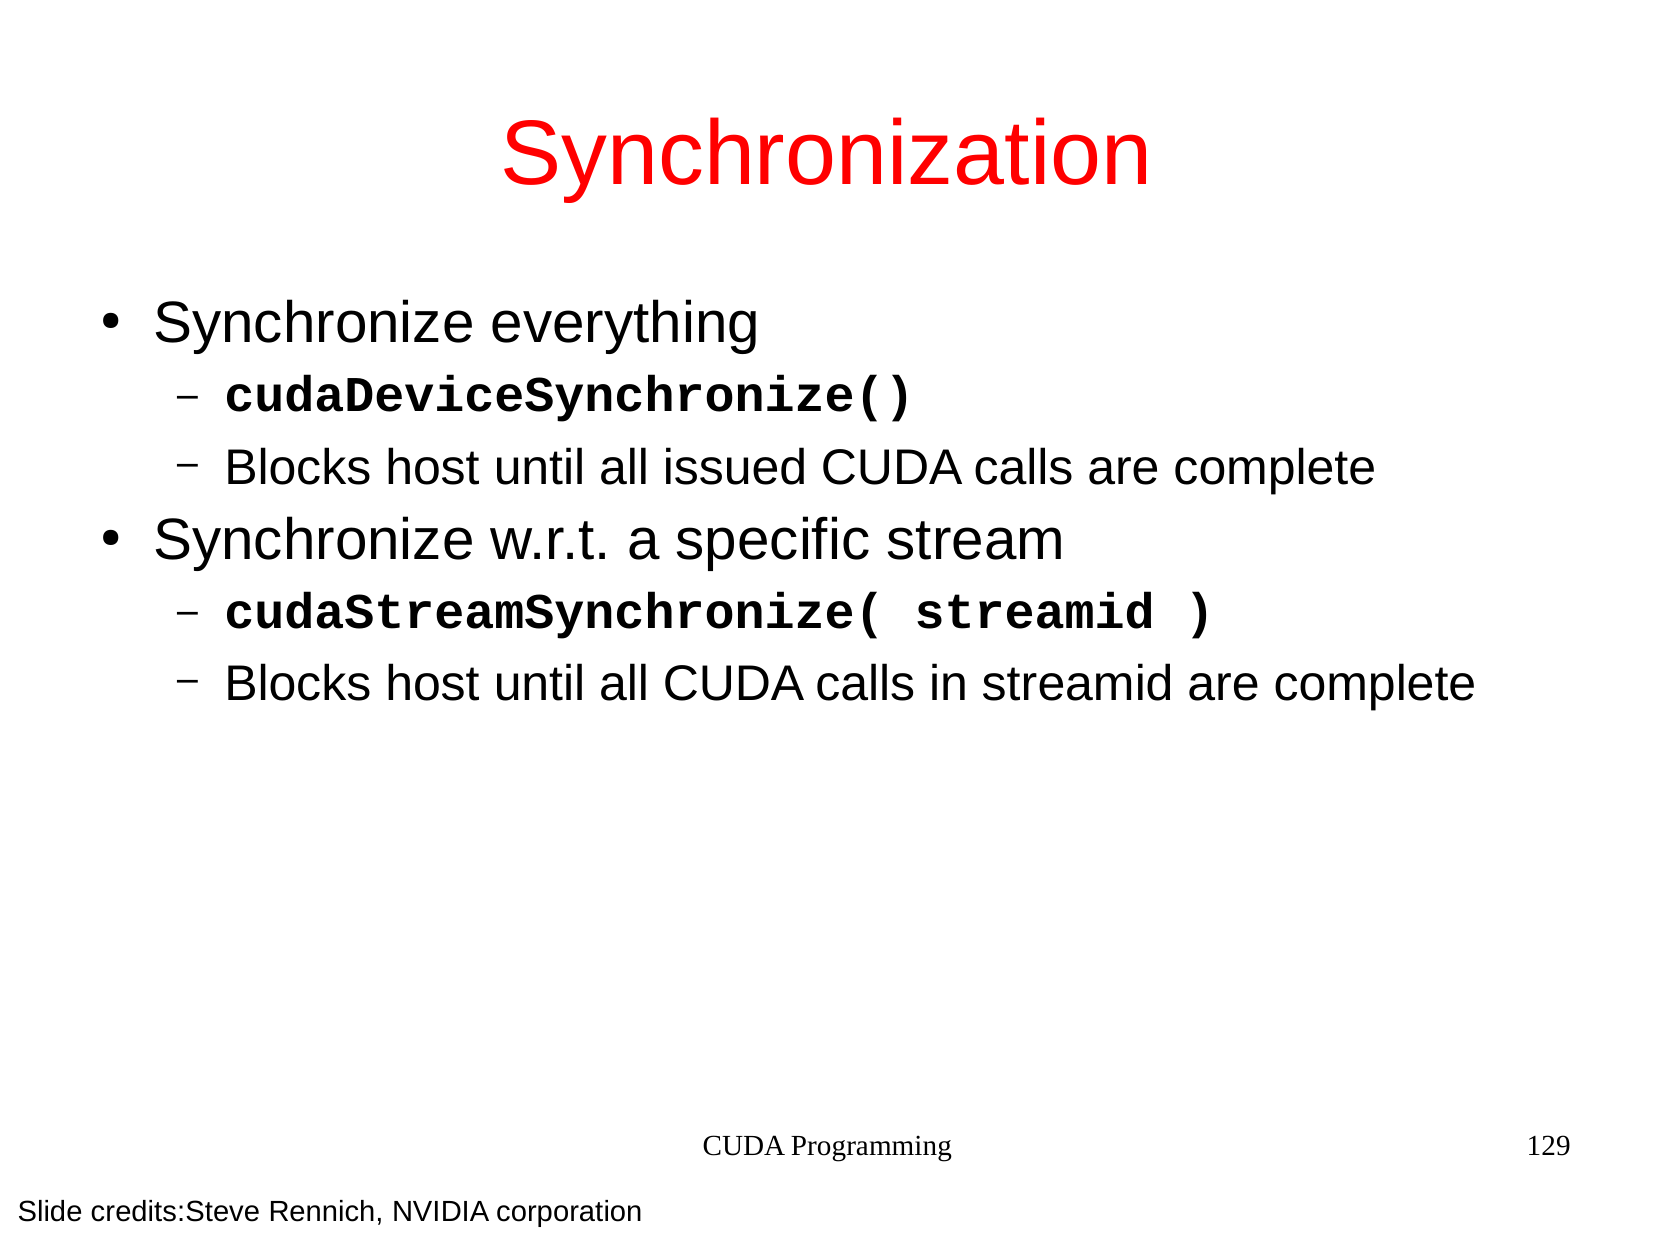

# Synchronization
Synchronize everything
cudaDeviceSynchronize()
Blocks host until all issued CUDA calls are complete
Synchronize w.r.t. a specific stream
cudaStreamSynchronize( streamid )
Blocks host until all CUDA calls in streamid are complete
CUDA Programming
129
Slide credits:Steve Rennich, NVIDIA corporation